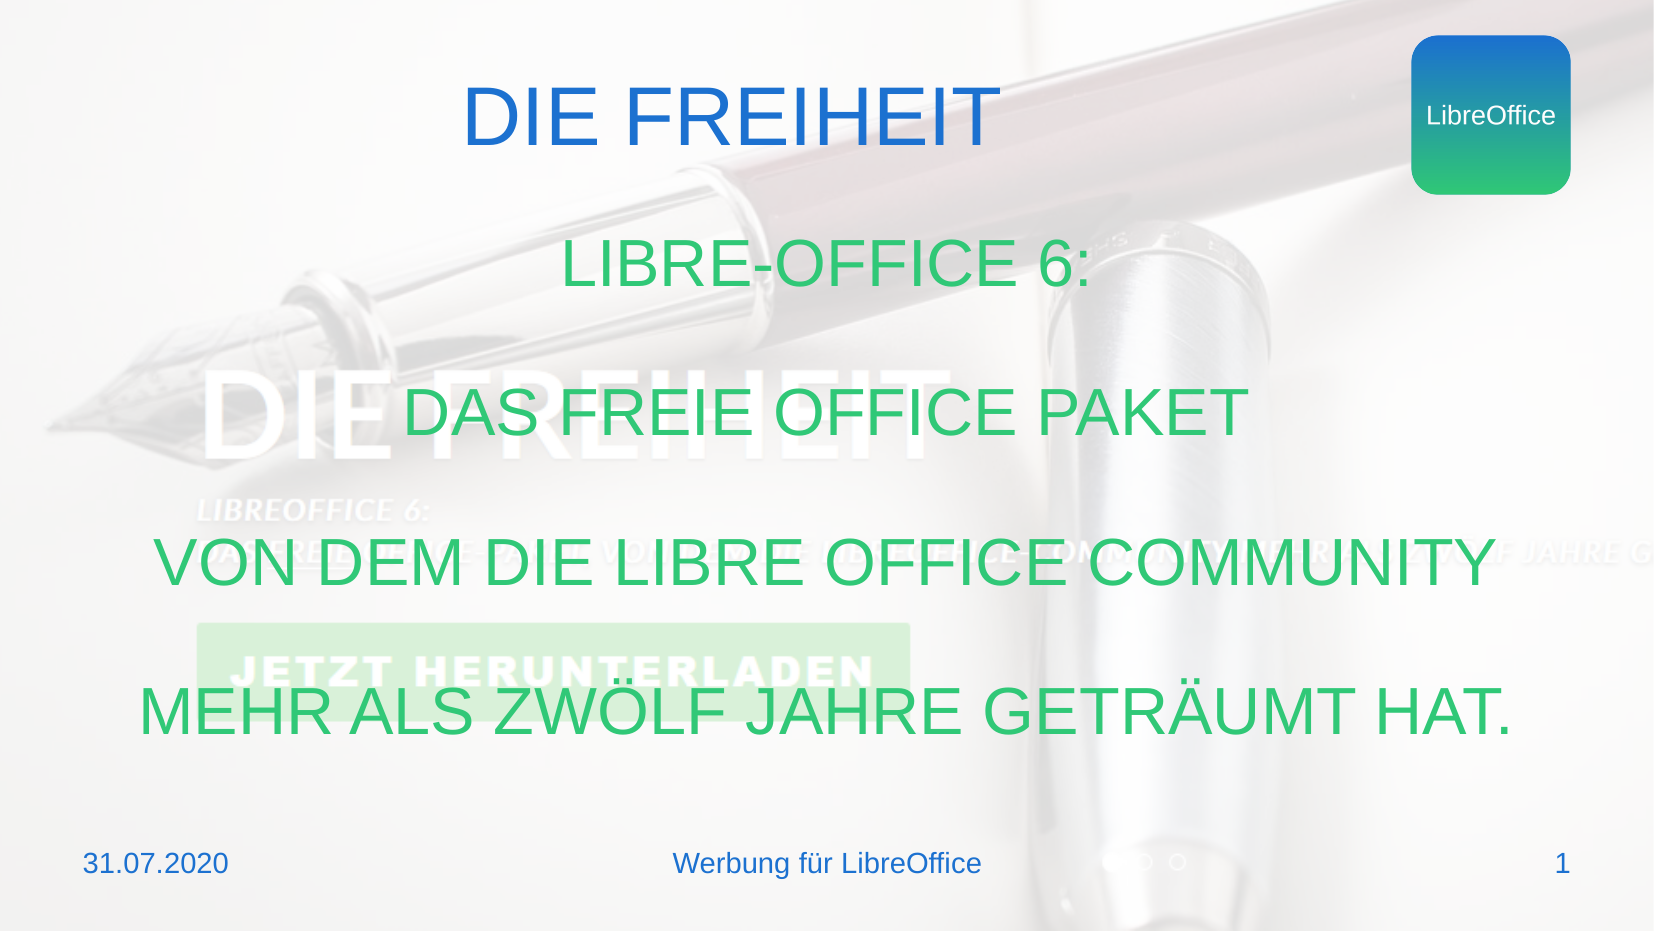

# DIE FREIHEIT
LIBRE-OFFICE 6:
DAS FREIE OFFICE PAKET
VON DEM DIE LIBRE OFFICE COMMUNITY
MEHR ALS ZWÖLF JAHRE GETRÄUMT HAT.
31.07.2020
Werbung für LibreOffice
1